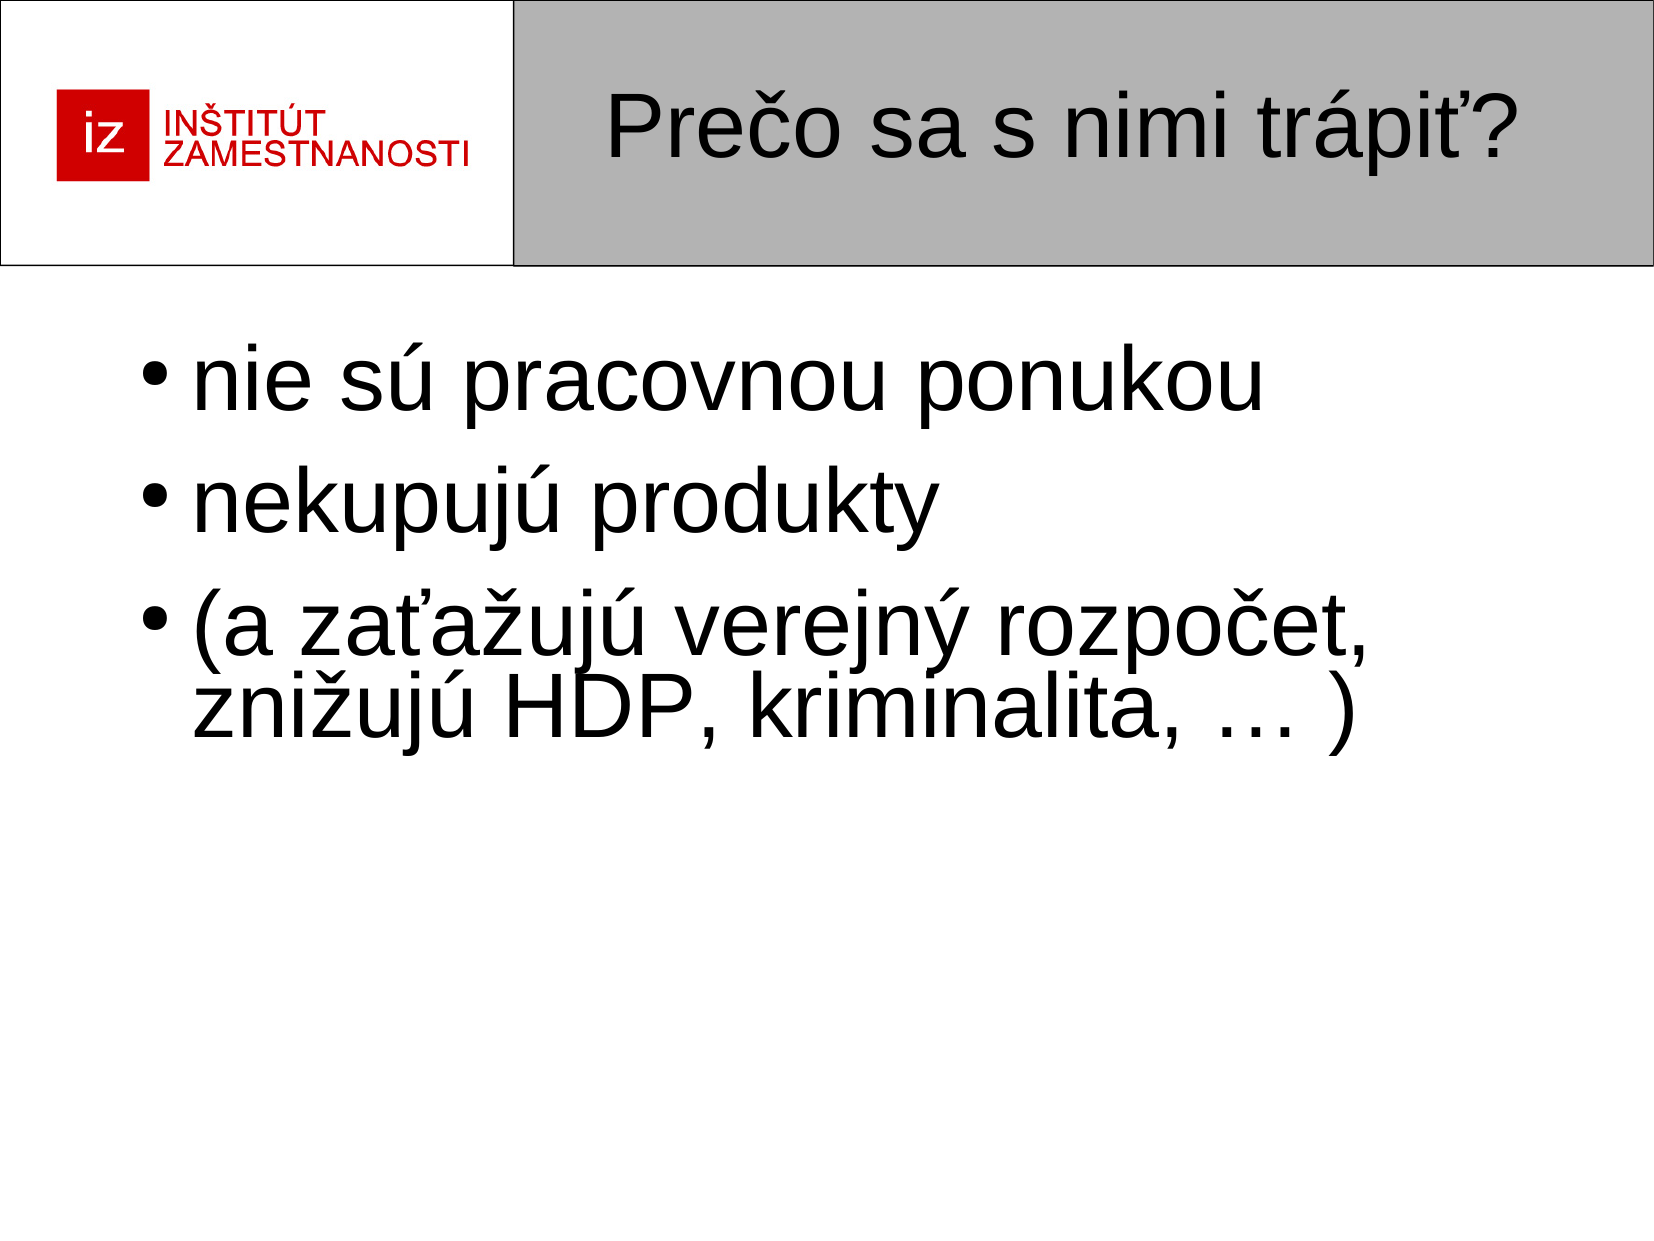

# Prečo sa s nimi trápiť?
nie sú pracovnou ponukou
nekupujú produkty
(a zaťažujú verejný rozpočet, znižujú HDP, kriminalita, … )